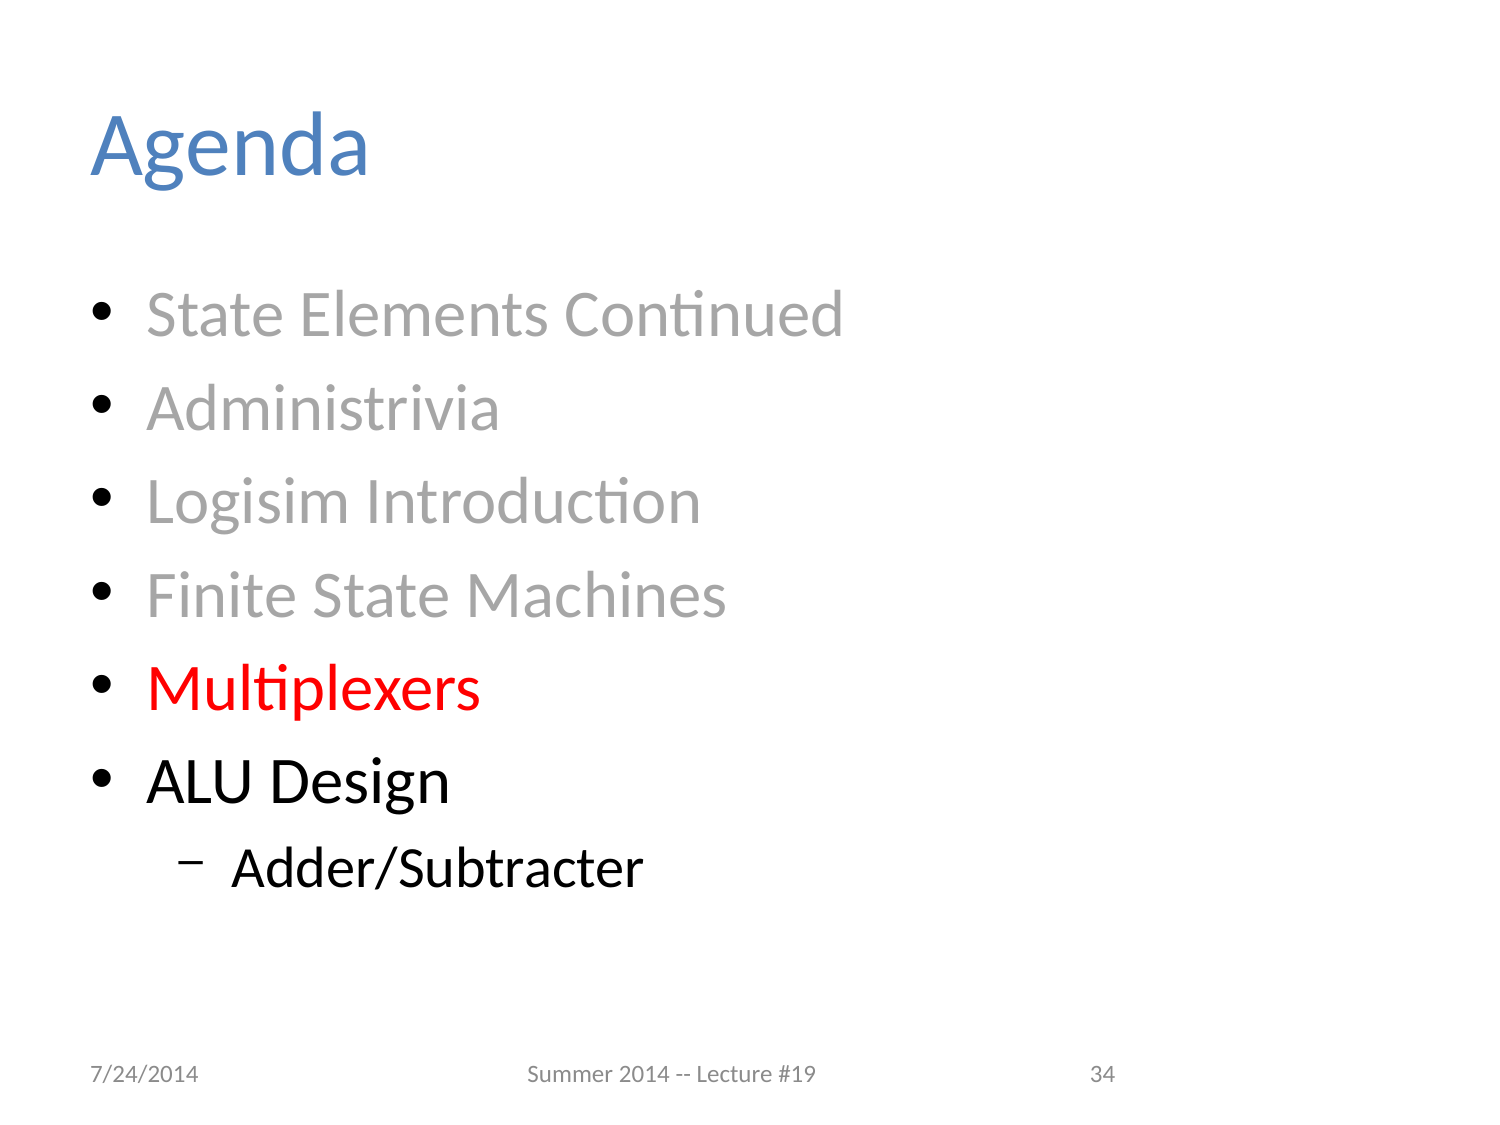

# Agenda
State Elements Continued
Administrivia
Logisim Introduction
Finite State Machines
Multiplexers
ALU Design
Adder/Subtracter
7/24/2014
Summer 2014 -- Lecture #19